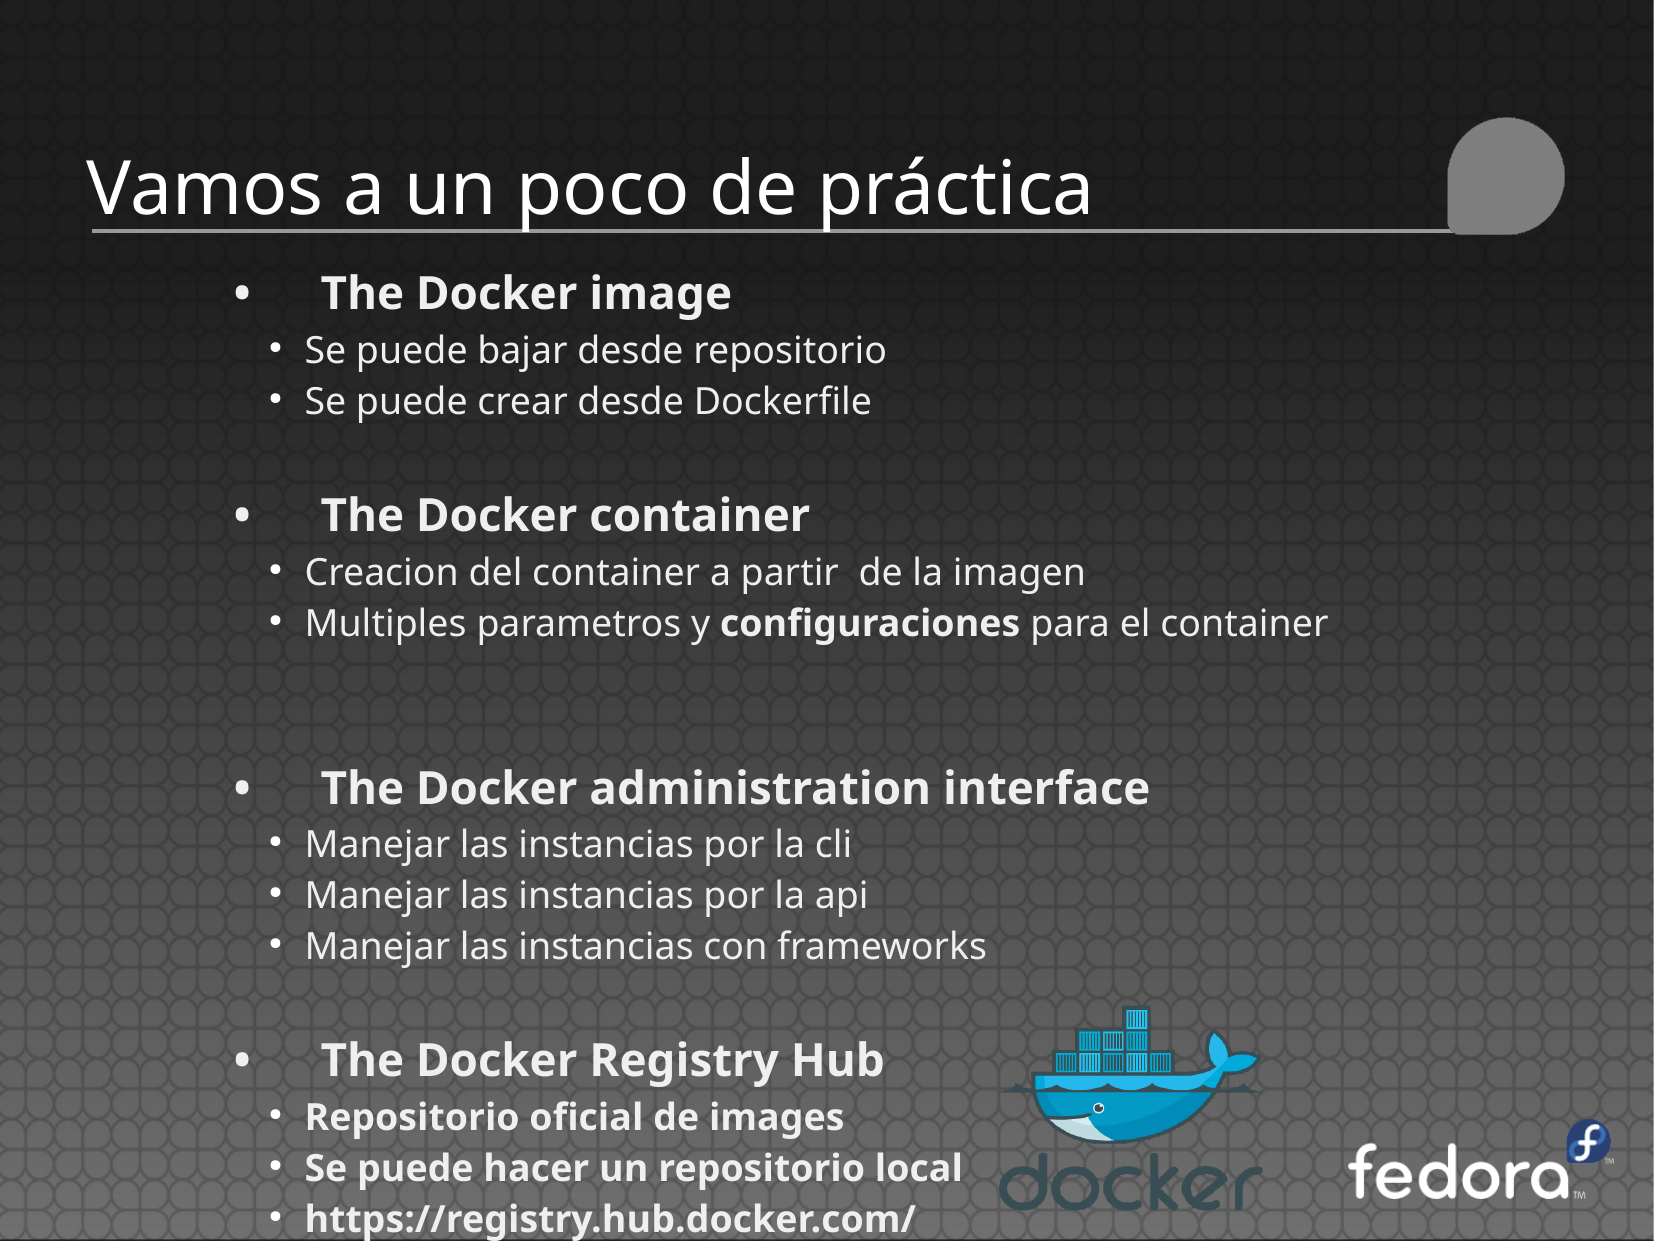

# Vamos a un poco de práctica
•	 The Docker image
Se puede bajar desde repositorio
Se puede crear desde Dockerfile
•	 The Docker container
Creacion del container a partir de la imagen
Multiples parametros y configuraciones para el container
•	 The Docker administration interface
Manejar las instancias por la cli
Manejar las instancias por la api
Manejar las instancias con frameworks
•	 The Docker Registry Hub
Repositorio oficial de images
Se puede hacer un repositorio local
https://registry.hub.docker.com/